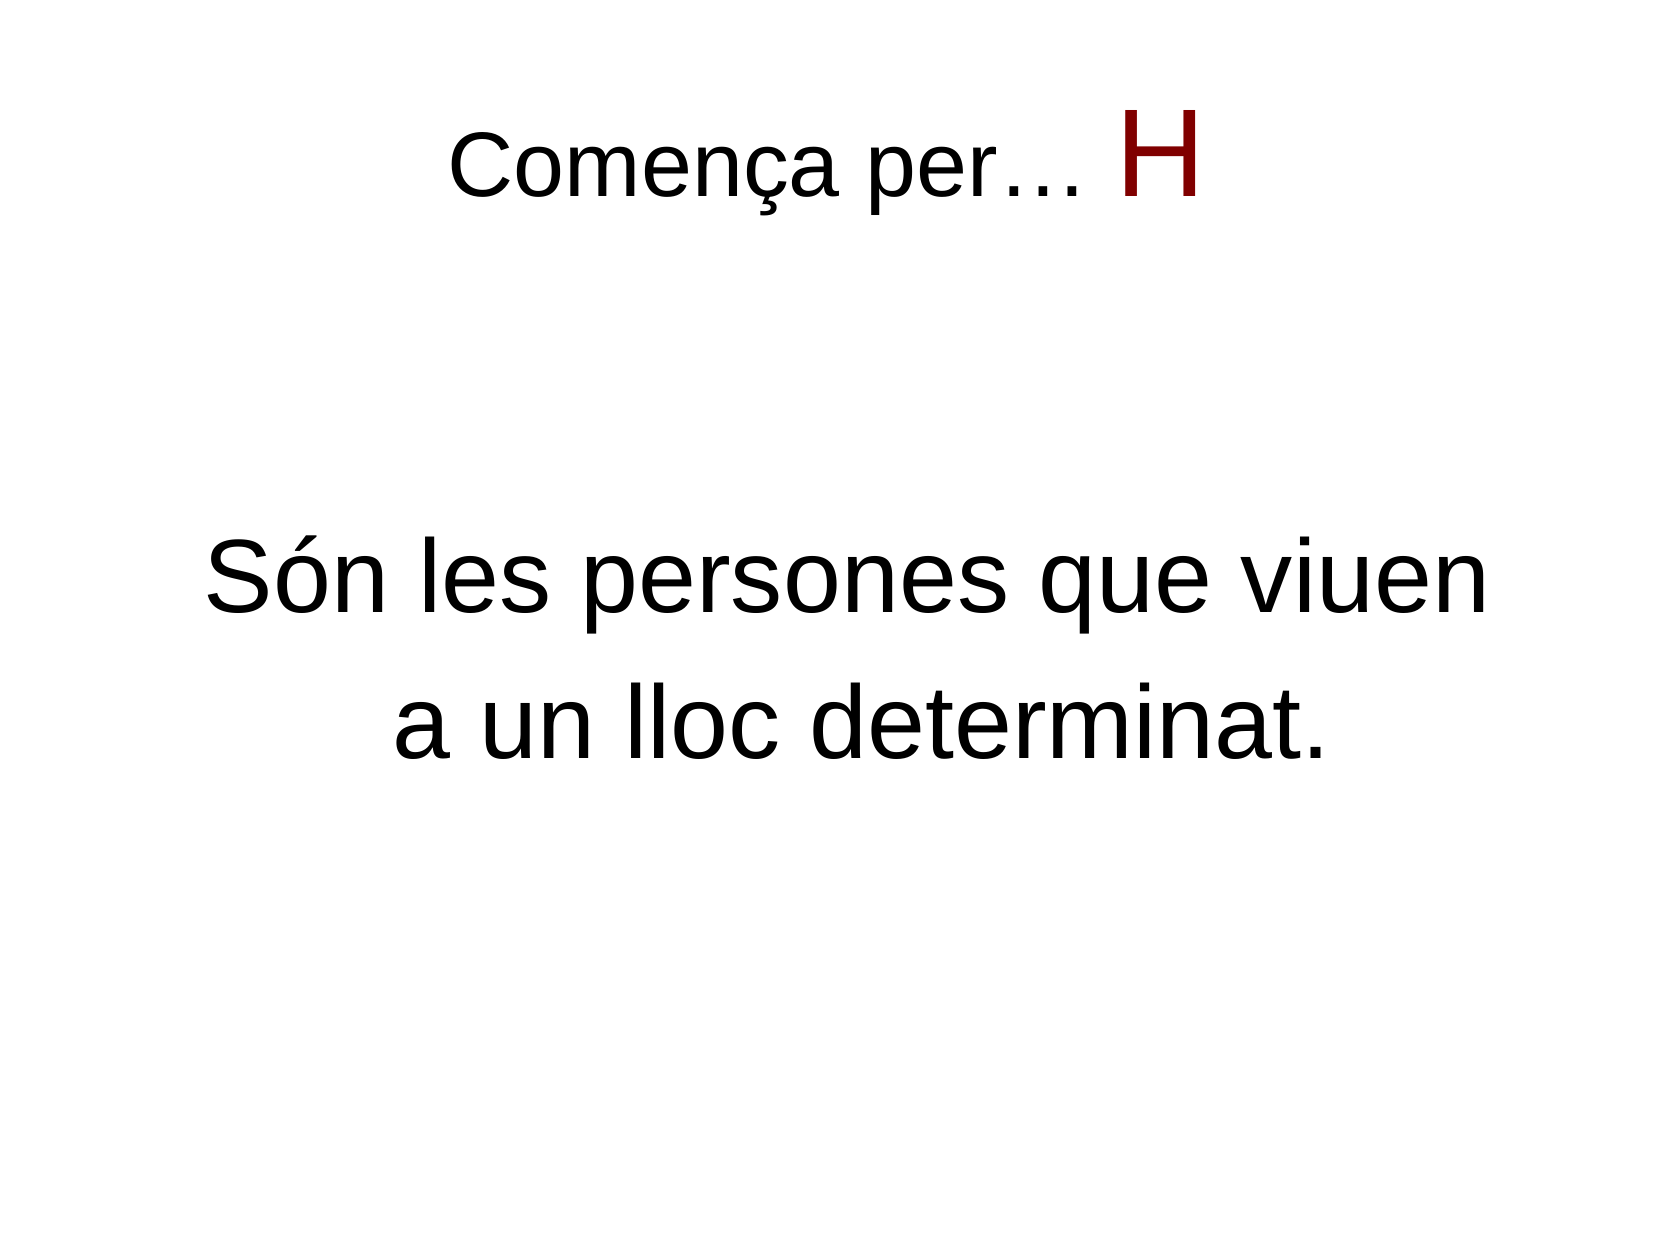

# Comença per… H
Són les persones que viuen
a un lloc determinat.